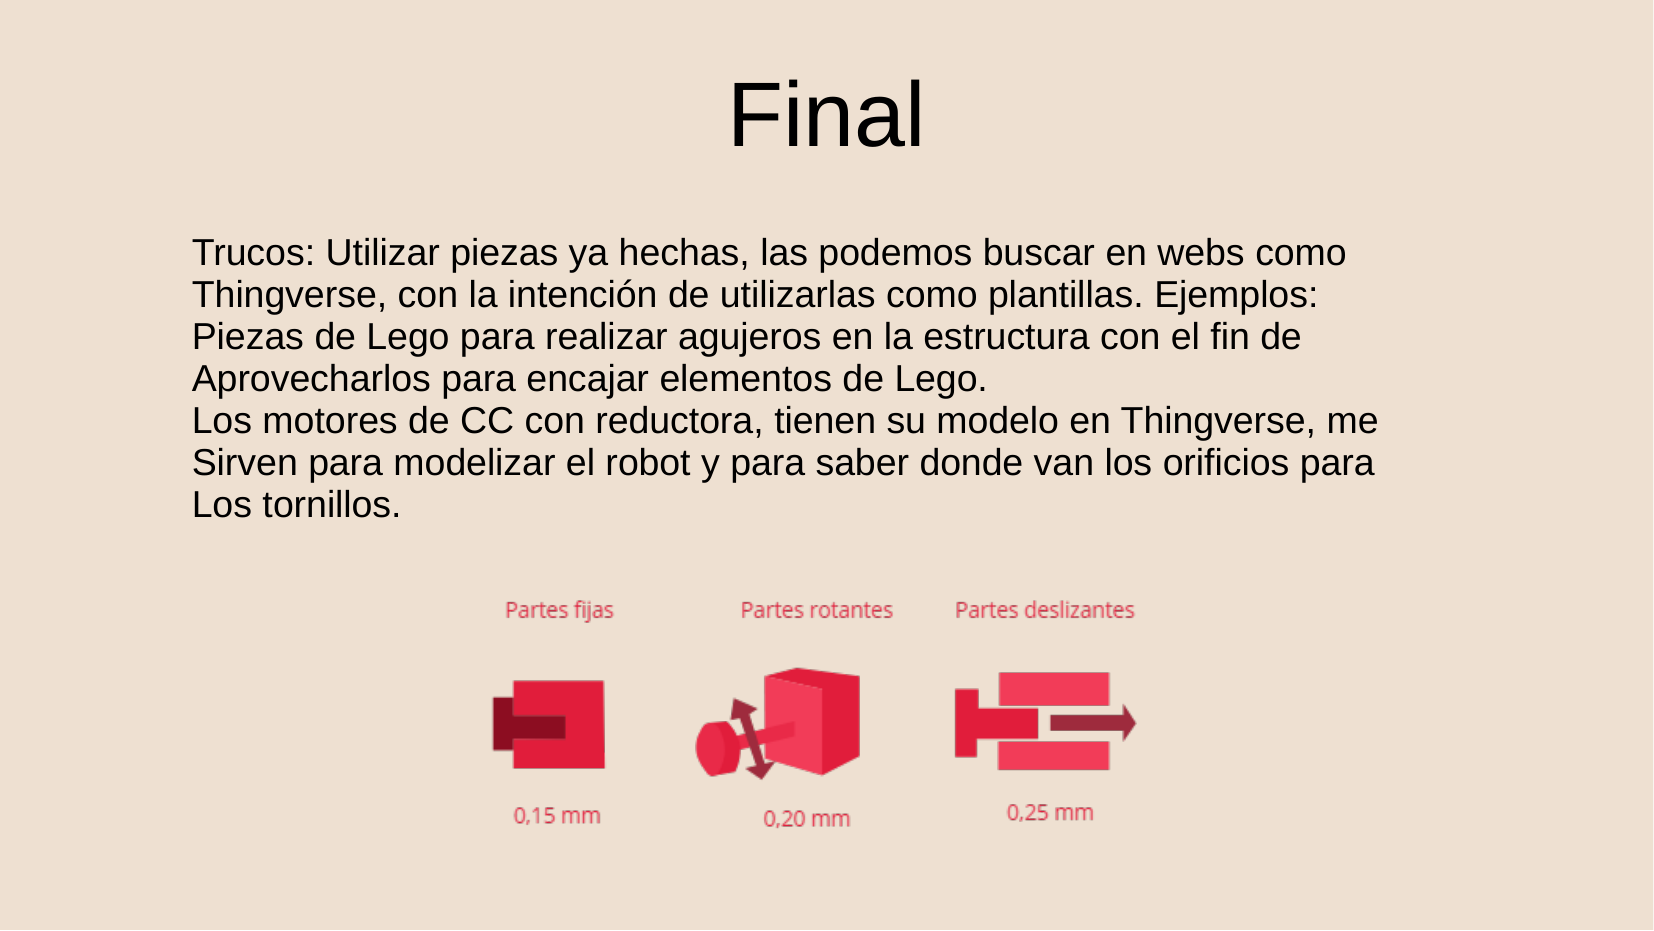

# Final
Trucos: Utilizar piezas ya hechas, las podemos buscar en webs como
Thingverse, con la intención de utilizarlas como plantillas. Ejemplos:
Piezas de Lego para realizar agujeros en la estructura con el fin de
Aprovecharlos para encajar elementos de Lego.
Los motores de CC con reductora, tienen su modelo en Thingverse, me
Sirven para modelizar el robot y para saber donde van los orificios para
Los tornillos.